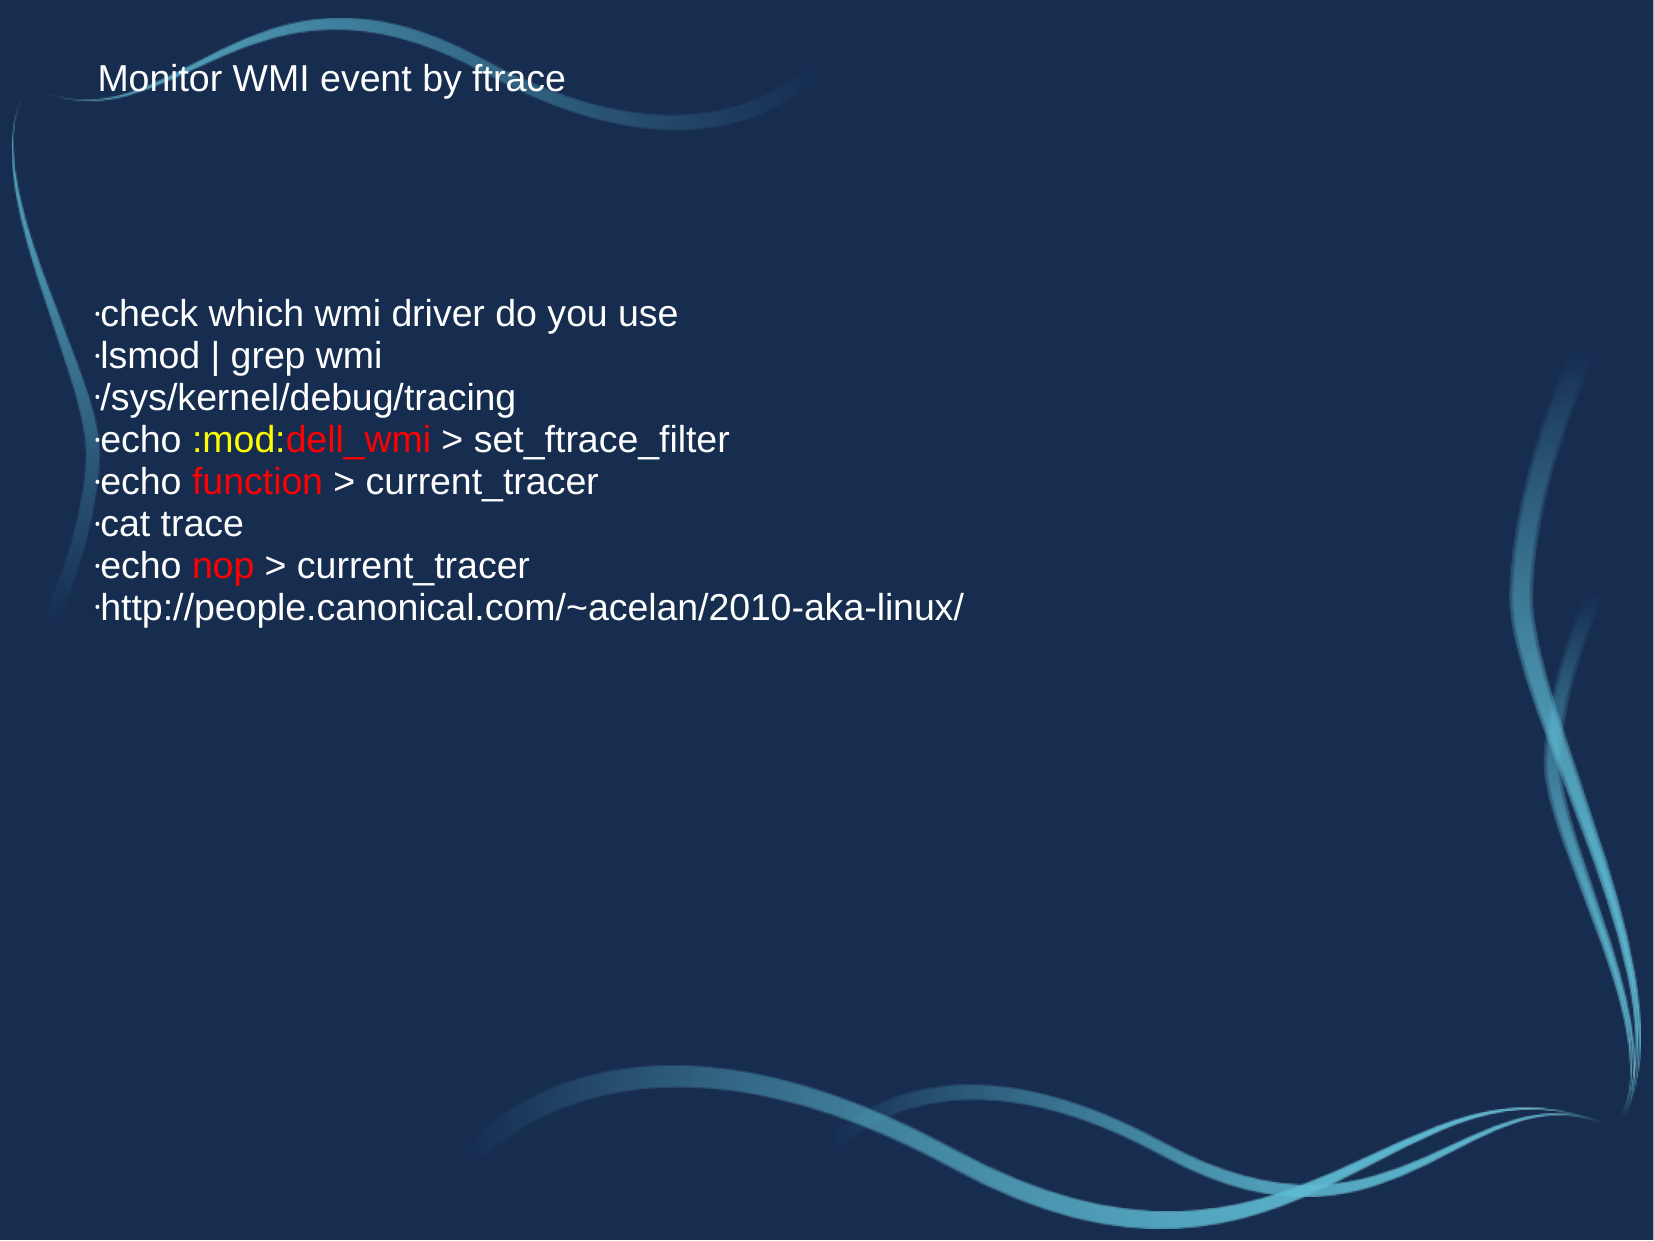

Monitor WMI event by ftrace
check which wmi driver do you use
lsmod | grep wmi
/sys/kernel/debug/tracing
echo :mod:dell_wmi > set_ftrace_filter
echo function > current_tracer
cat trace
echo nop > current_tracer
http://people.canonical.com/~acelan/2010-aka-linux/